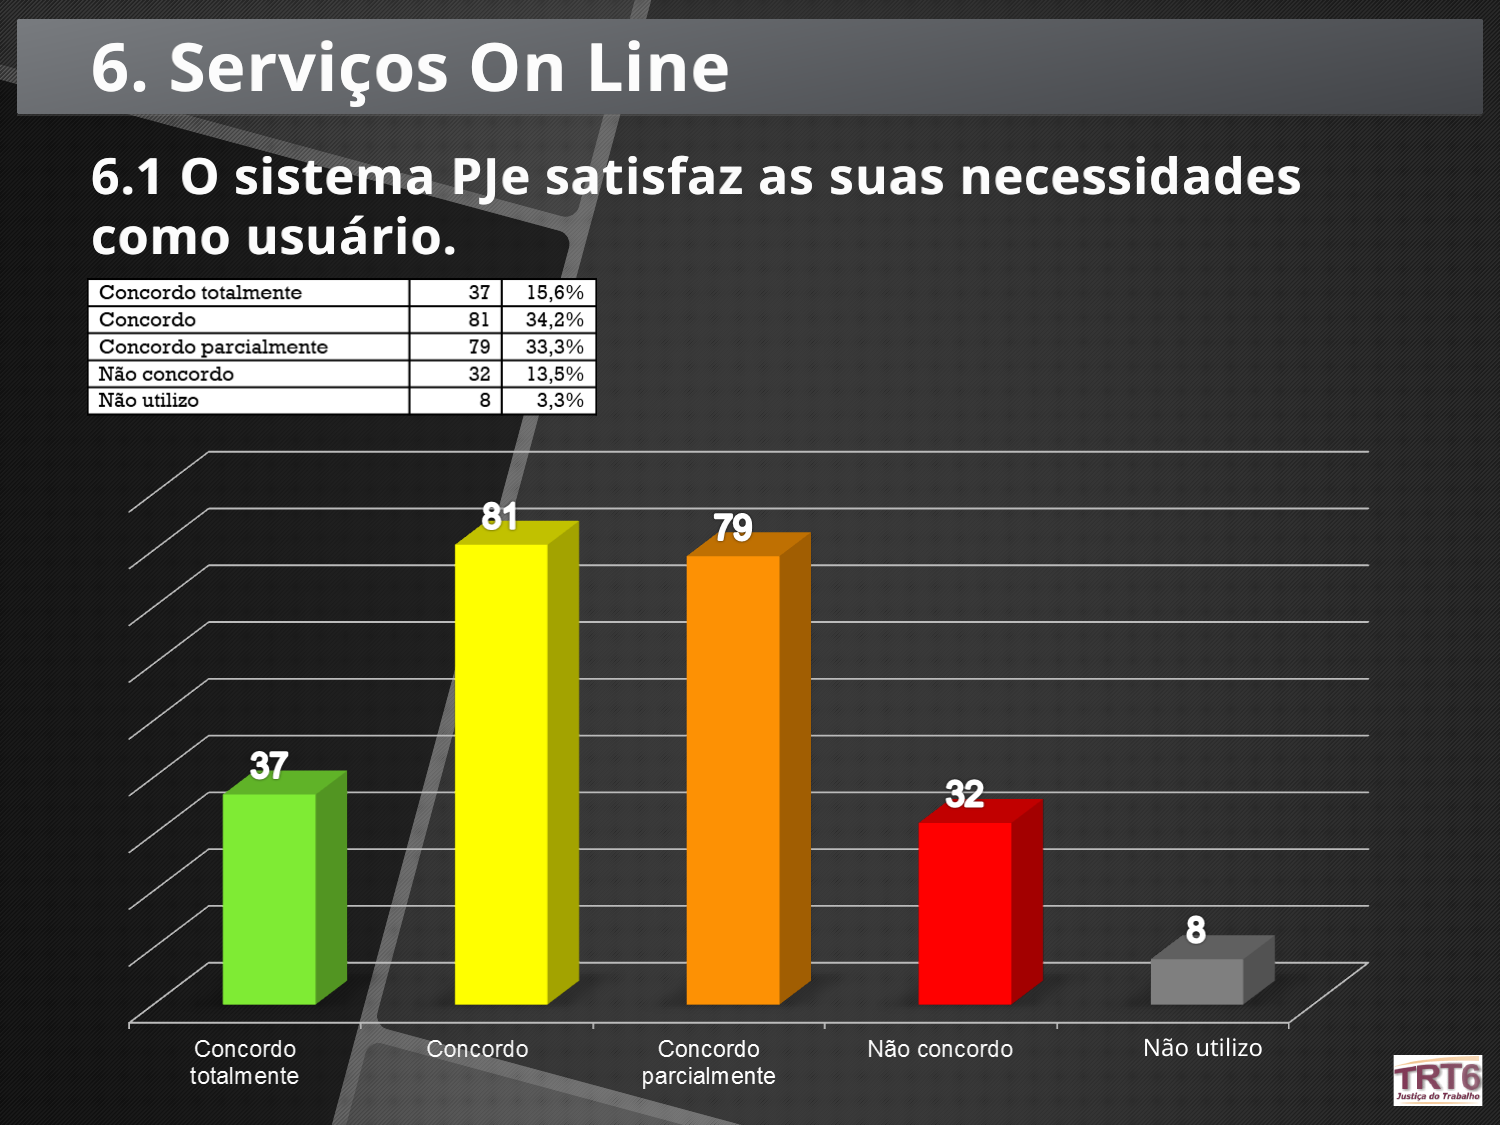

6. Serviços On Line
6.1 O sistema PJe satisfaz as suas necessidades como usuário.
Não utilizo